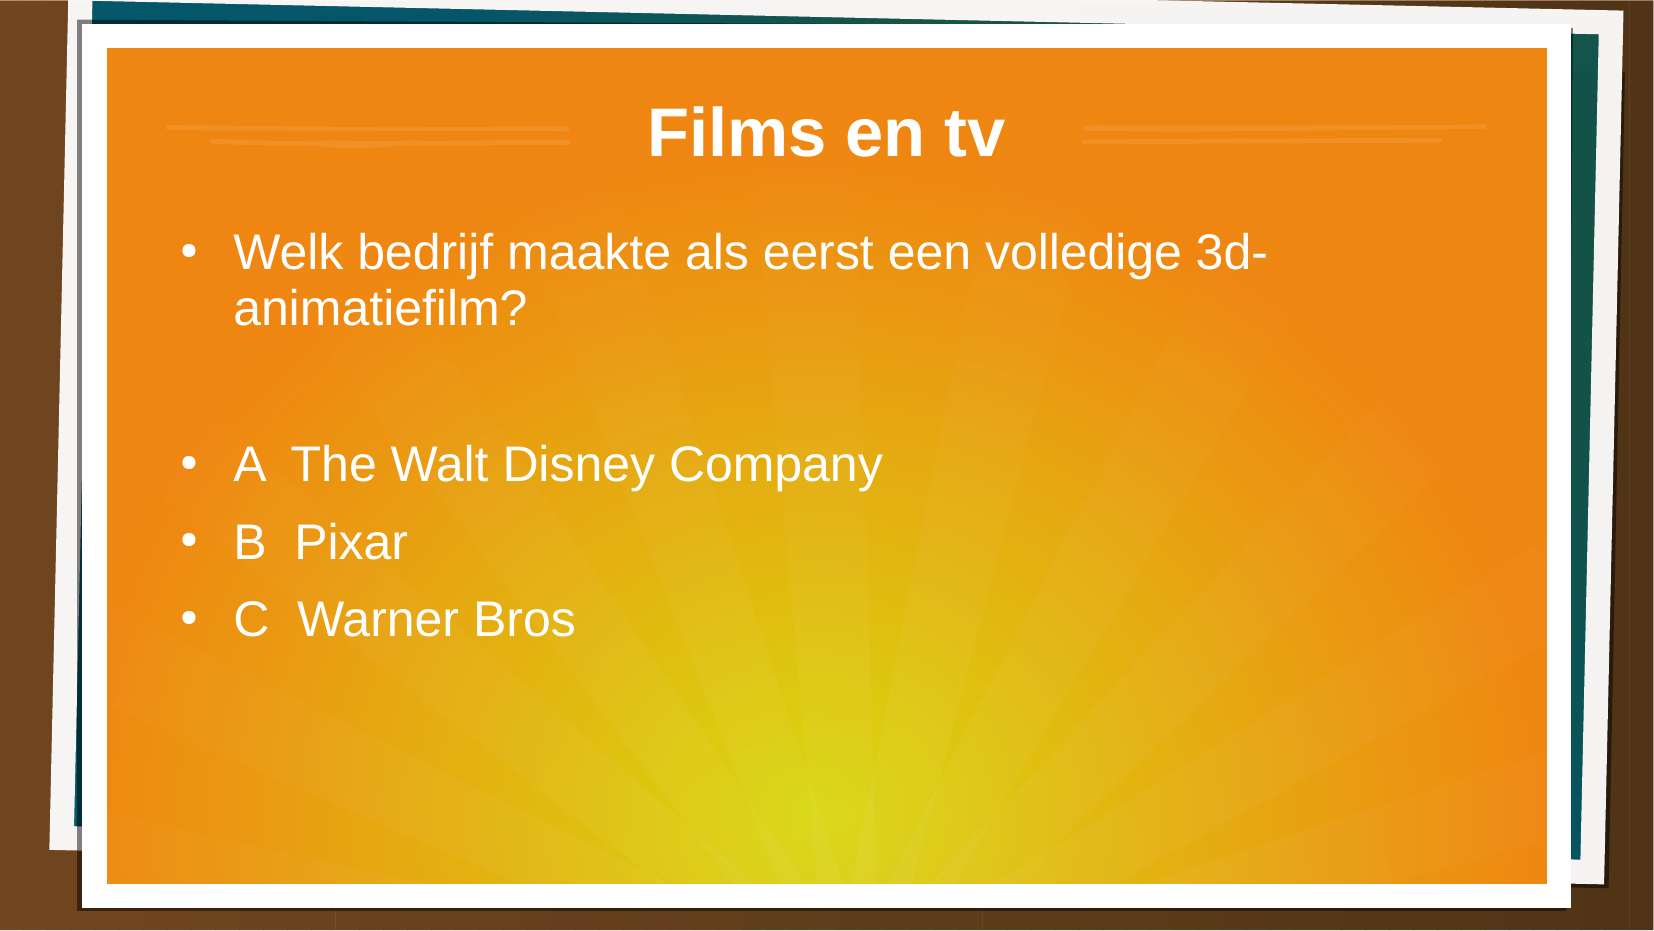

# Films en tv
Welk bedrijf maakte als eerst een volledige 3d-animatiefilm?
A The Walt Disney Company
B Pixar
C Warner Bros